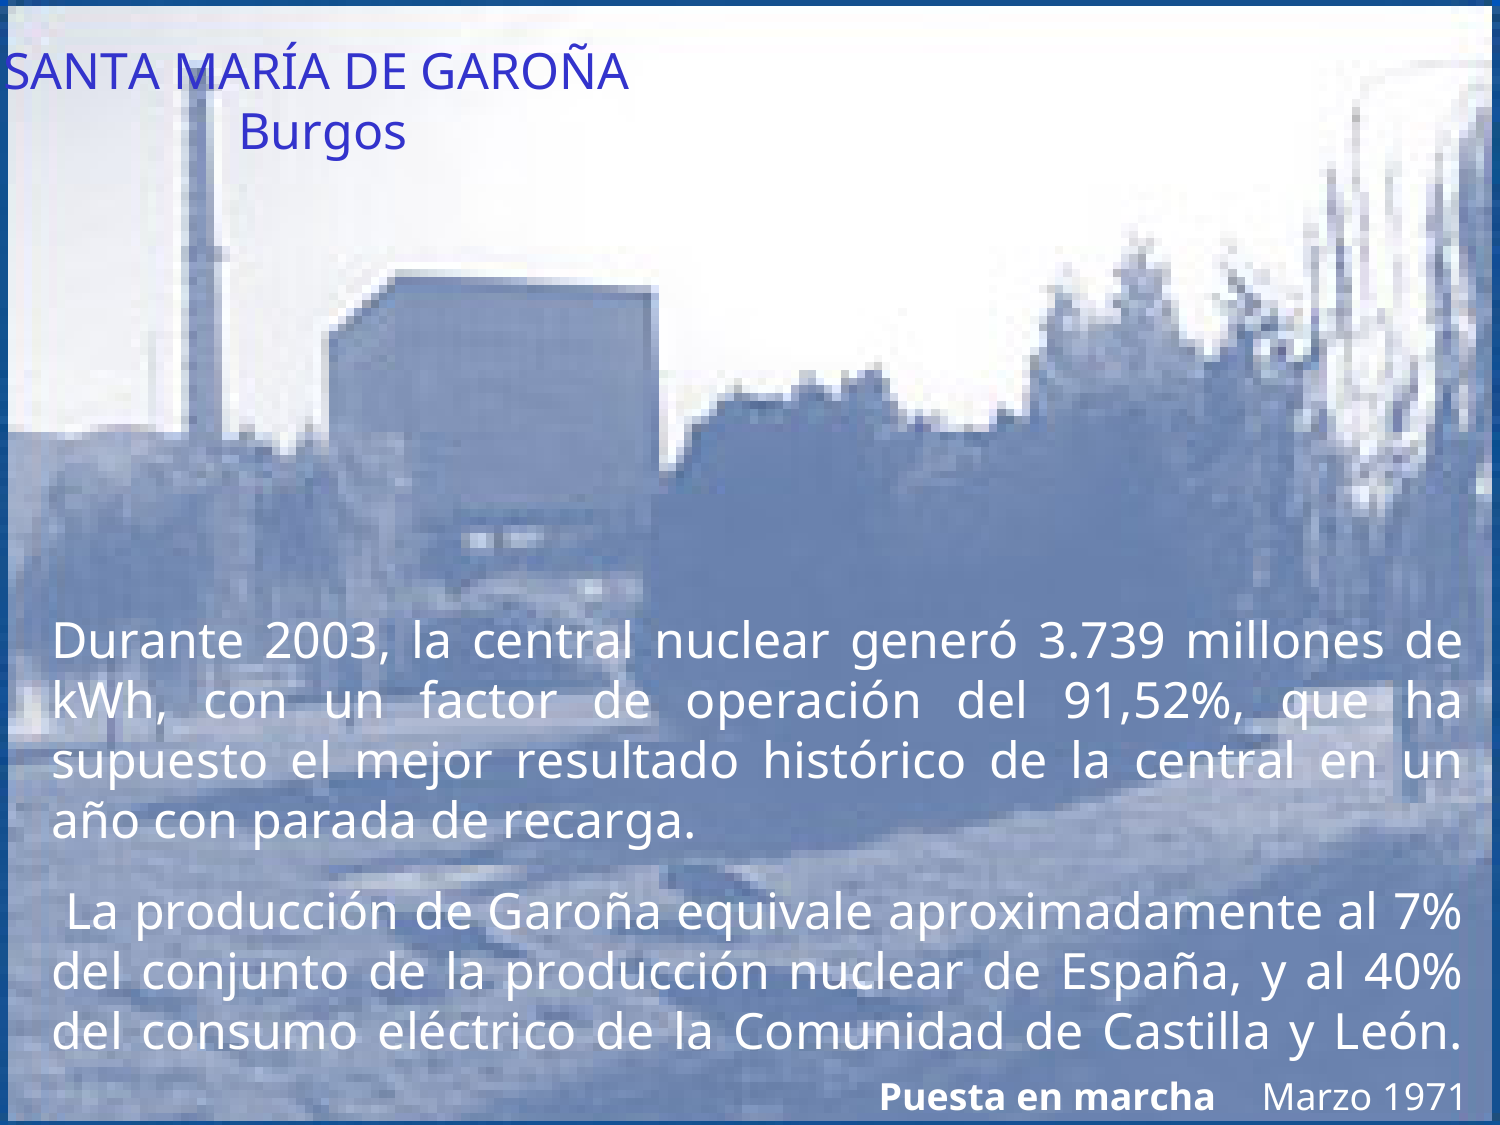

SANTA MARÍA DE GAROÑA
Burgos
Durante 2003, la central nuclear generó 3.739 millones de kWh, con un factor de operación del 91,52%, que ha supuesto el mejor resultado histórico de la central en un año con parada de recarga.
 La producción de Garoña equivale aproximadamente al 7% del conjunto de la producción nuclear de España, y al 40% del consumo eléctrico de la Comunidad de Castilla y León.
| Puesta en marcha | Marzo 1971 |
| --- | --- |